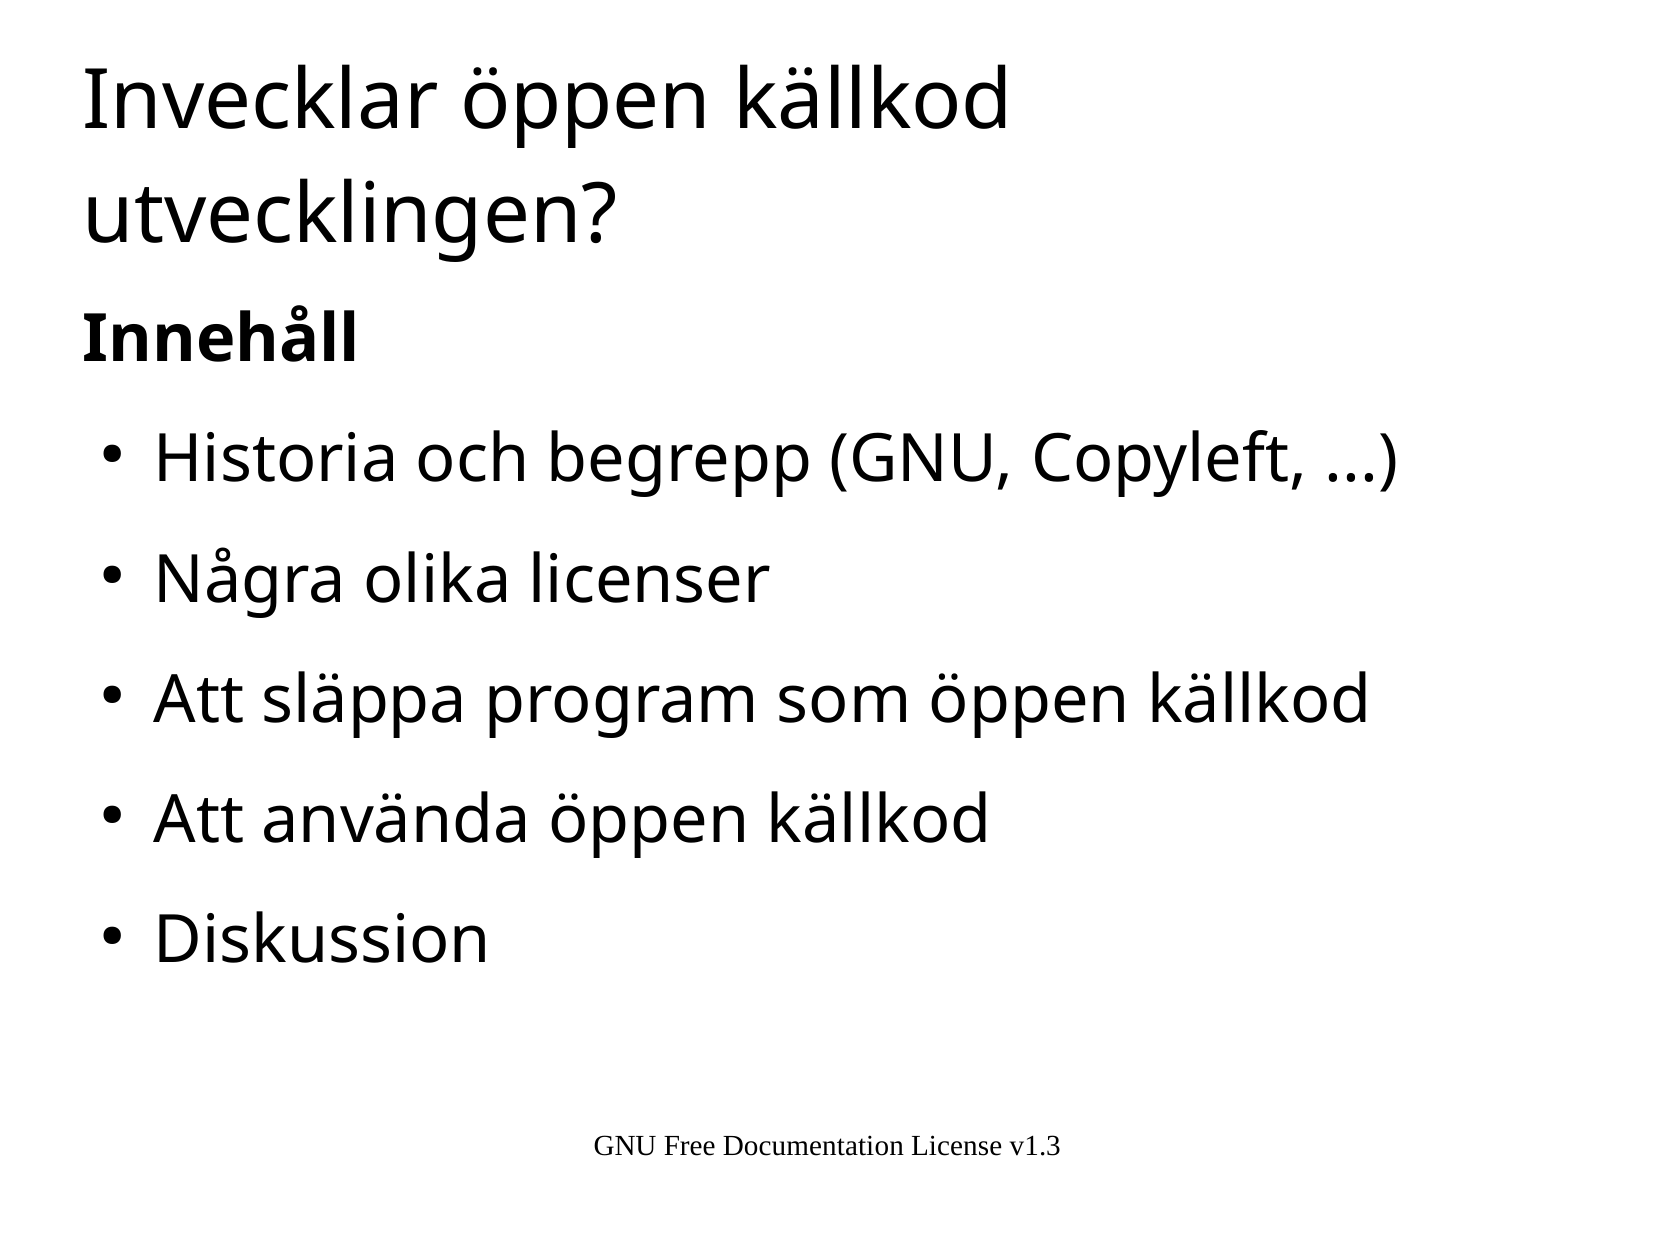

# Invecklar öppen källkod utvecklingen?
Innehåll
Historia och begrepp (GNU, Copyleft, ...)
Några olika licenser
Att släppa program som öppen källkod
Att använda öppen källkod
Diskussion
GNU Free Documentation License v1.3